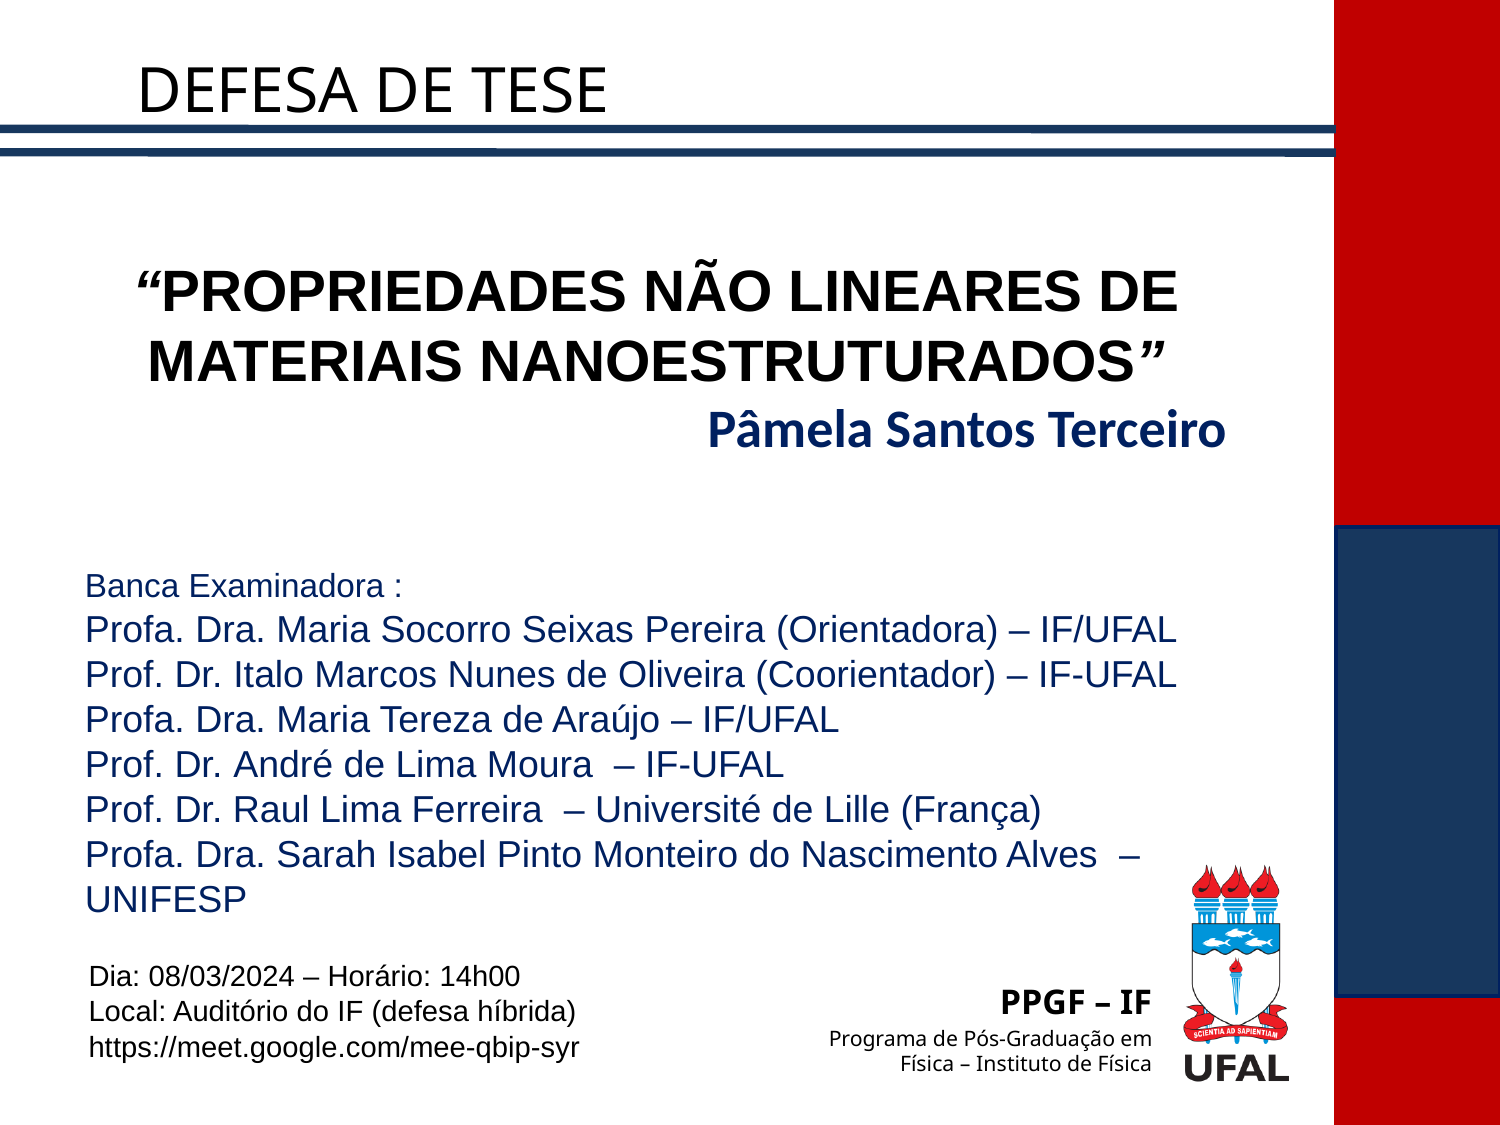

# DEFESA DE TESE
“PROPRIEDADES NÃO LINEARES DE MATERIAIS NANOESTRUTURADOS”
Pâmela Santos Terceiro
Banca Examinadora :
Profa. Dra. Maria Socorro Seixas Pereira (Orientadora) – IF/UFAL
Prof. Dr. Italo Marcos Nunes de Oliveira (Coorientador) – IF-UFAL
Profa. Dra. Maria Tereza de Araújo – IF/UFAL
Prof. Dr. André de Lima Moura – IF-UFAL
Prof. Dr. Raul Lima Ferreira – Université de Lille (França)
Profa. Dra. Sarah Isabel Pinto Monteiro do Nascimento Alves – UNIFESP
Dia: 08/03/2024 – Horário: 14h00
Local: Auditório do IF (defesa híbrida)
https://meet.google.com/mee-qbip-syr
PPGF – IF
Programa de Pós-Graduação em Física – Instituto de Física